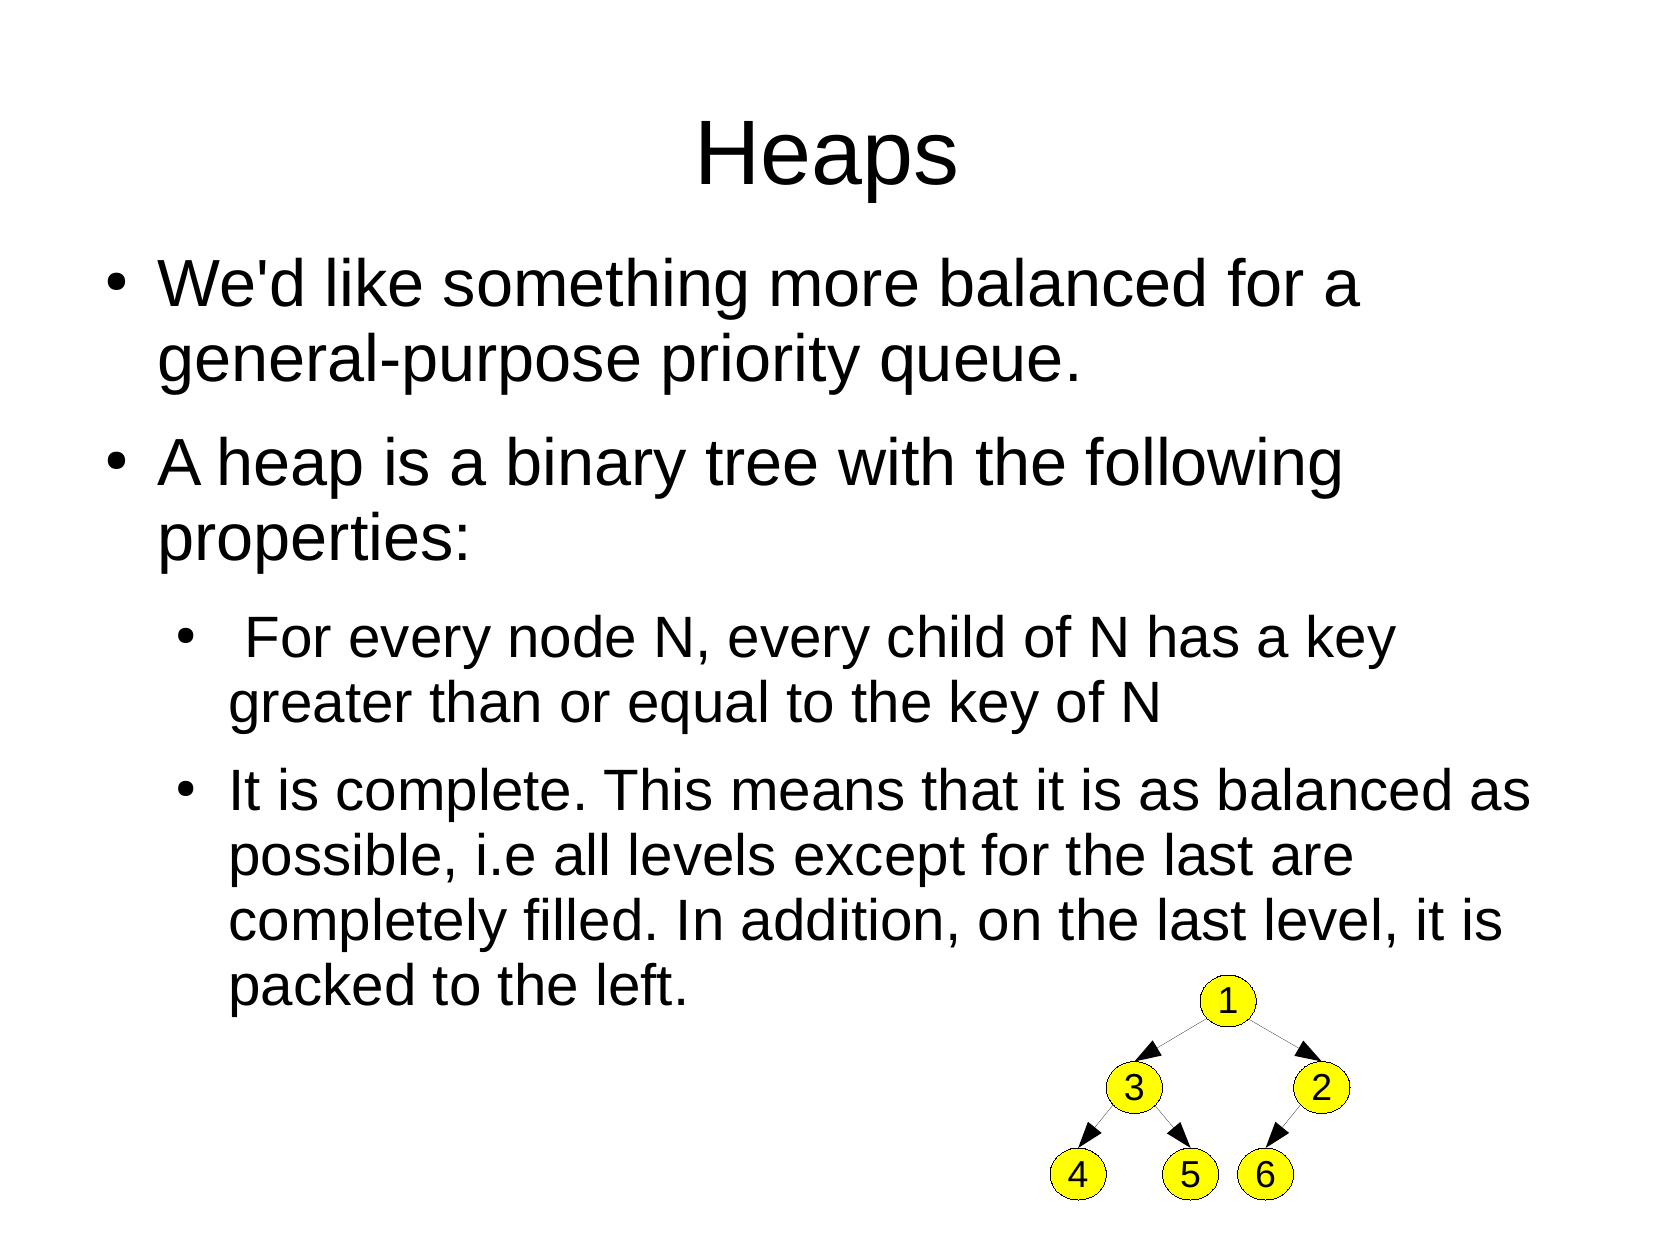

# Heaps
We'd like something more balanced for a general-purpose priority queue.
A heap is a binary tree with the following properties:
 For every node N, every child of N has a key greater than or equal to the key of N
It is complete. This means that it is as balanced as possible, i.e all levels except for the last are completely filled. In addition, on the last level, it is packed to the left.
1
3
2
4
5
6